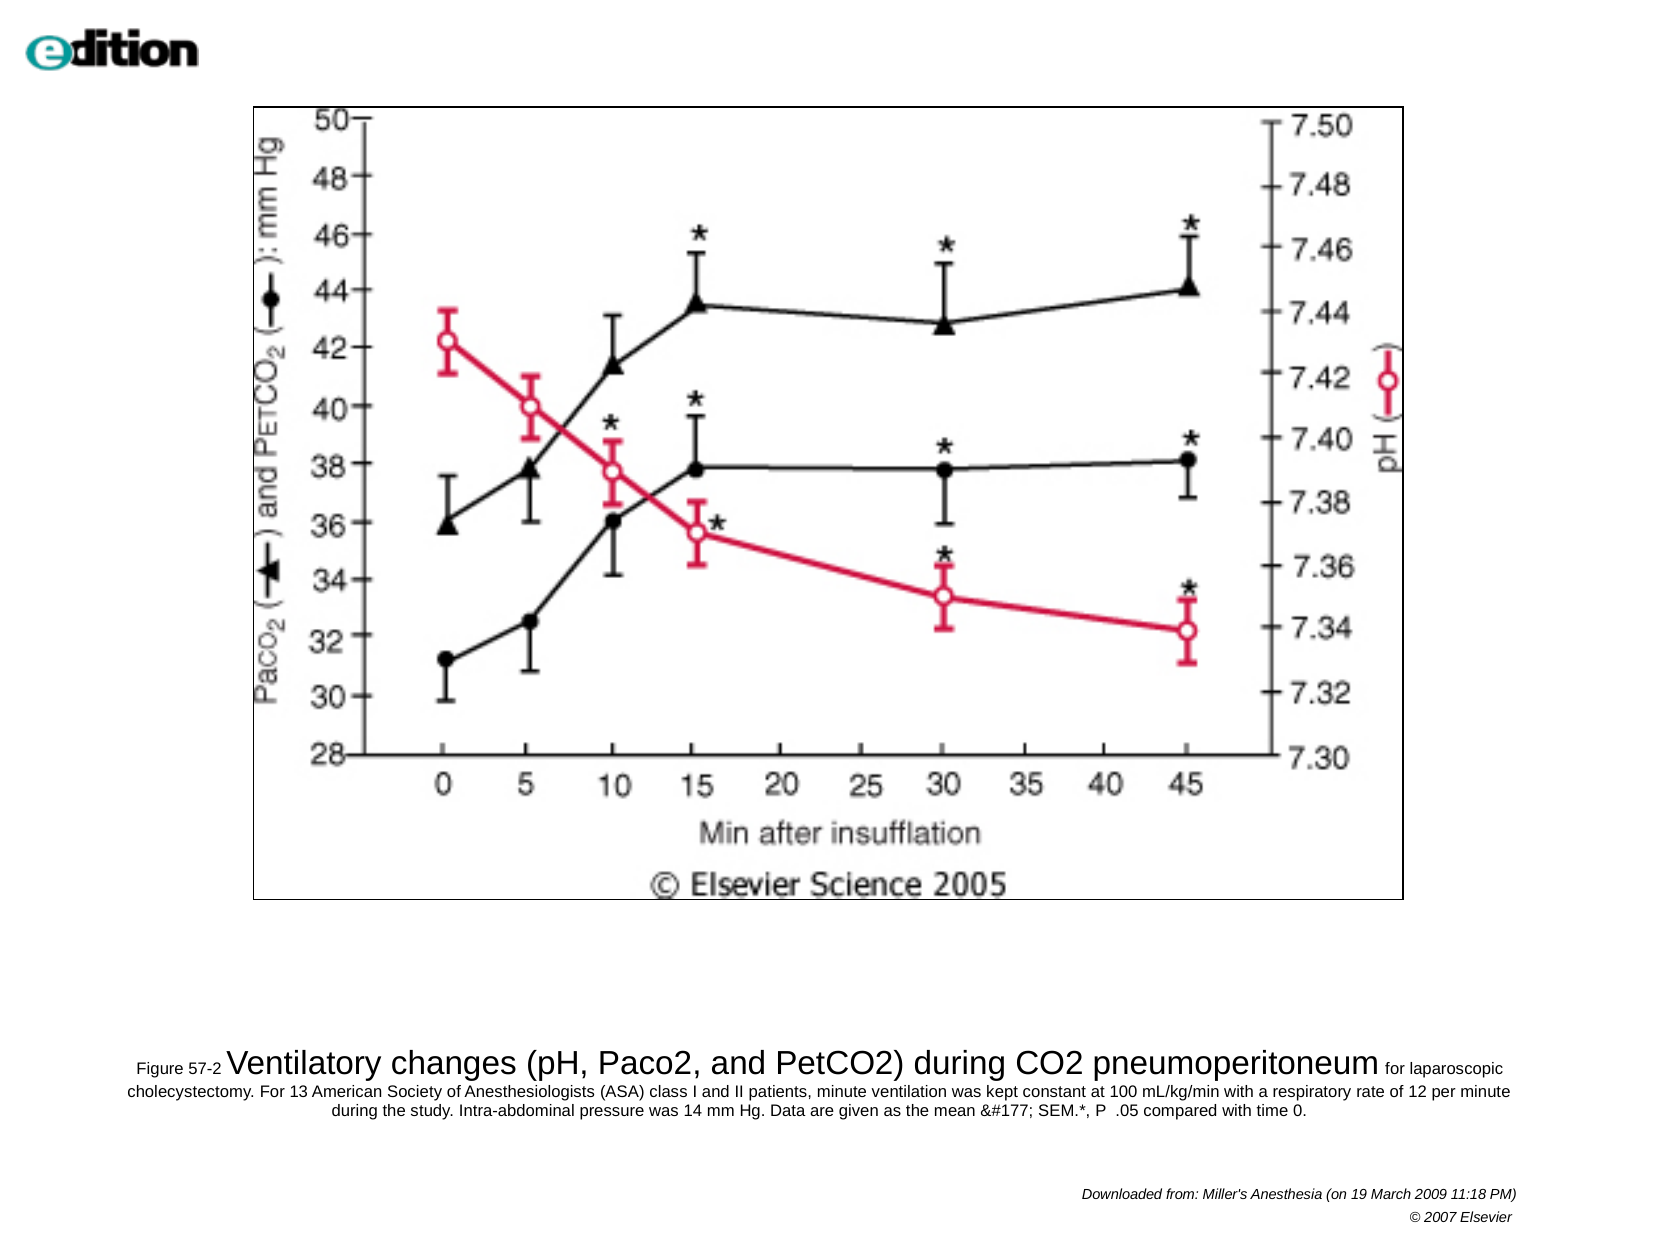

Figure 57-2 Ventilatory changes (pH, Paco2, and PetCO2) during CO2 pneumoperitoneum for laparoscopic cholecystectomy. For 13 American Society of Anesthesiologists (ASA) class I and II patients, minute ventilation was kept constant at 100 mL/kg/min with a respiratory rate of 12 per minute during the study. Intra-abdominal pressure was 14 mm Hg. Data are given as the mean &#177; SEM.*, P .05 compared with time 0.
Downloaded from: Miller's Anesthesia (on 19 March 2009 11:18 PM)
© 2007 Elsevier